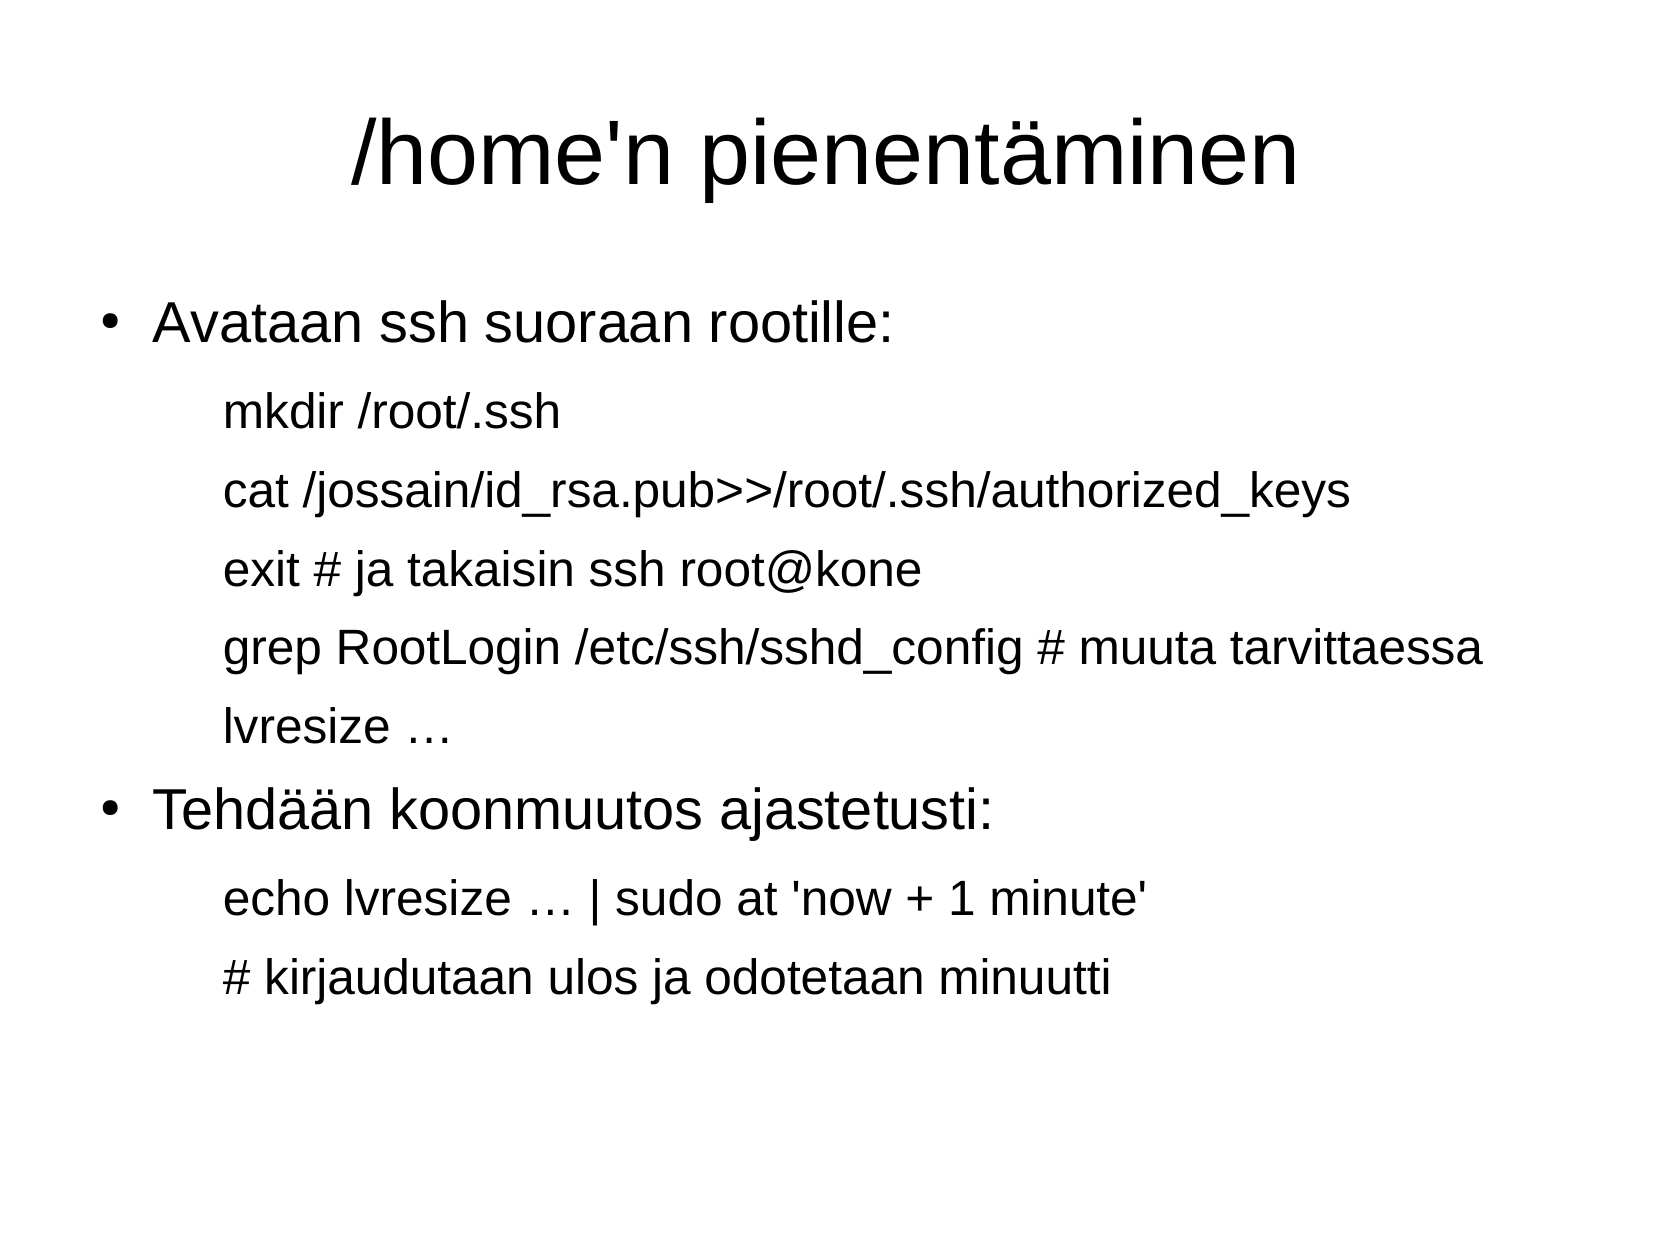

# /home'n pienentäminen
Avataan ssh suoraan rootille:
mkdir /root/.ssh
cat /jossain/id_rsa.pub>>/root/.ssh/authorized_keys
exit # ja takaisin ssh root@kone
grep RootLogin /etc/ssh/sshd_config # muuta tarvittaessa
lvresize …
Tehdään koonmuutos ajastetusti:
echo lvresize … | sudo at 'now + 1 minute'
# kirjaudutaan ulos ja odotetaan minuutti